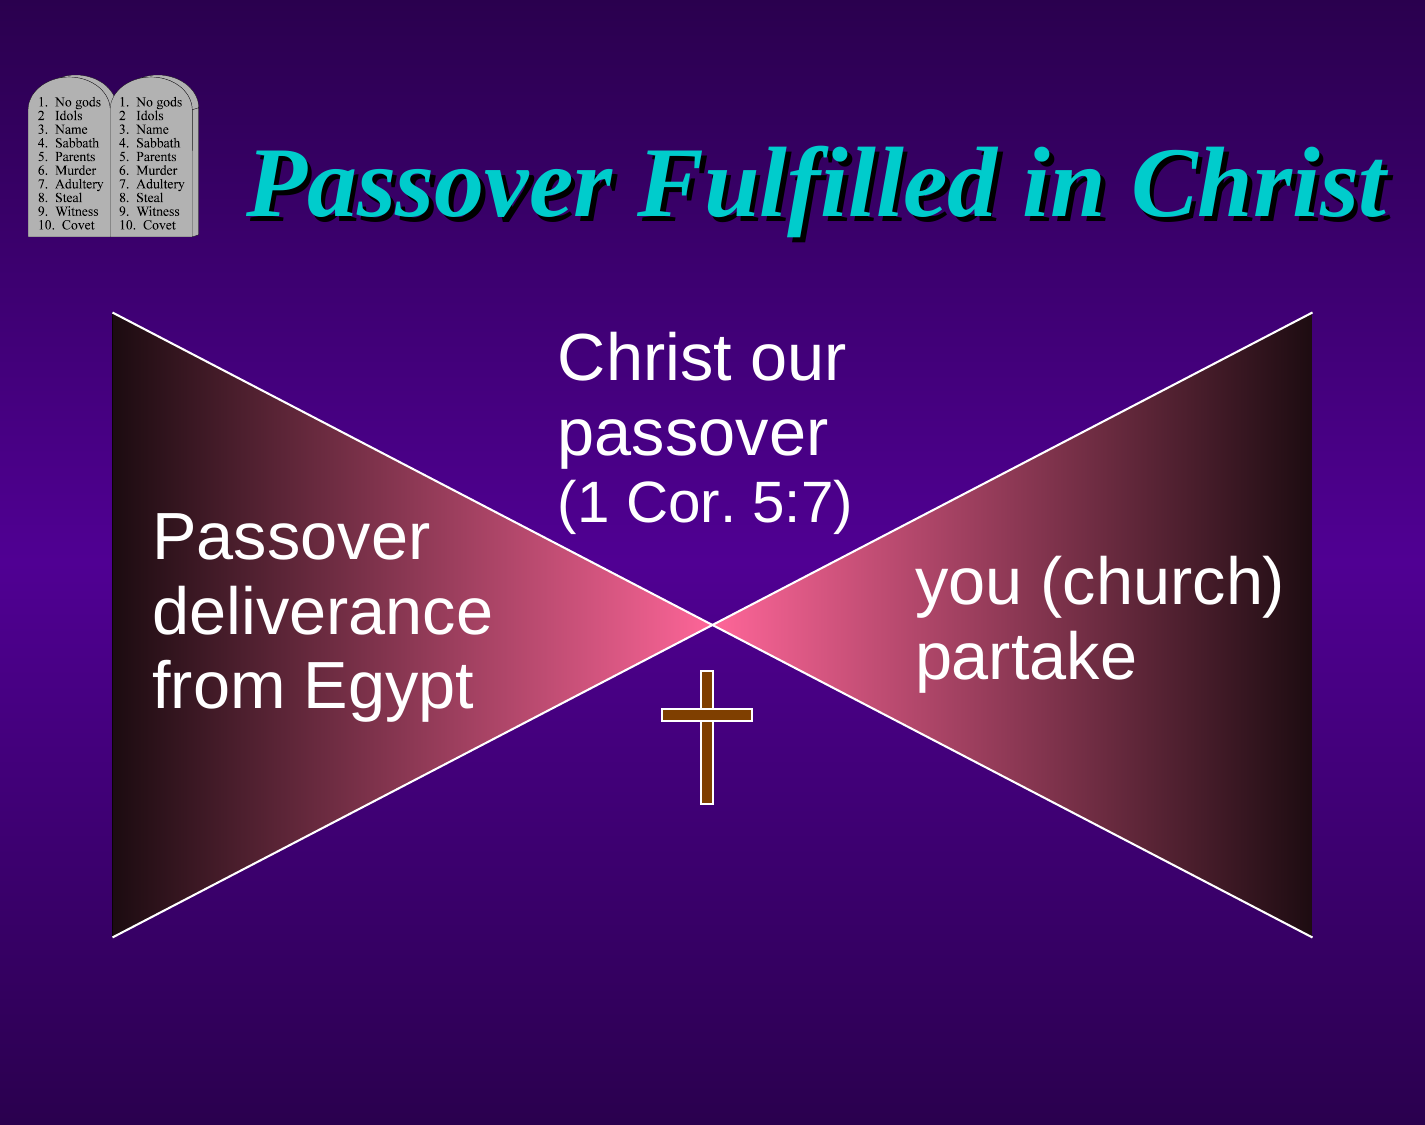

# Passover Fulfilled in Christ
Christ our passover
(1 Cor. 5:7)
Passover deliverance from Egypt
you (church) partake